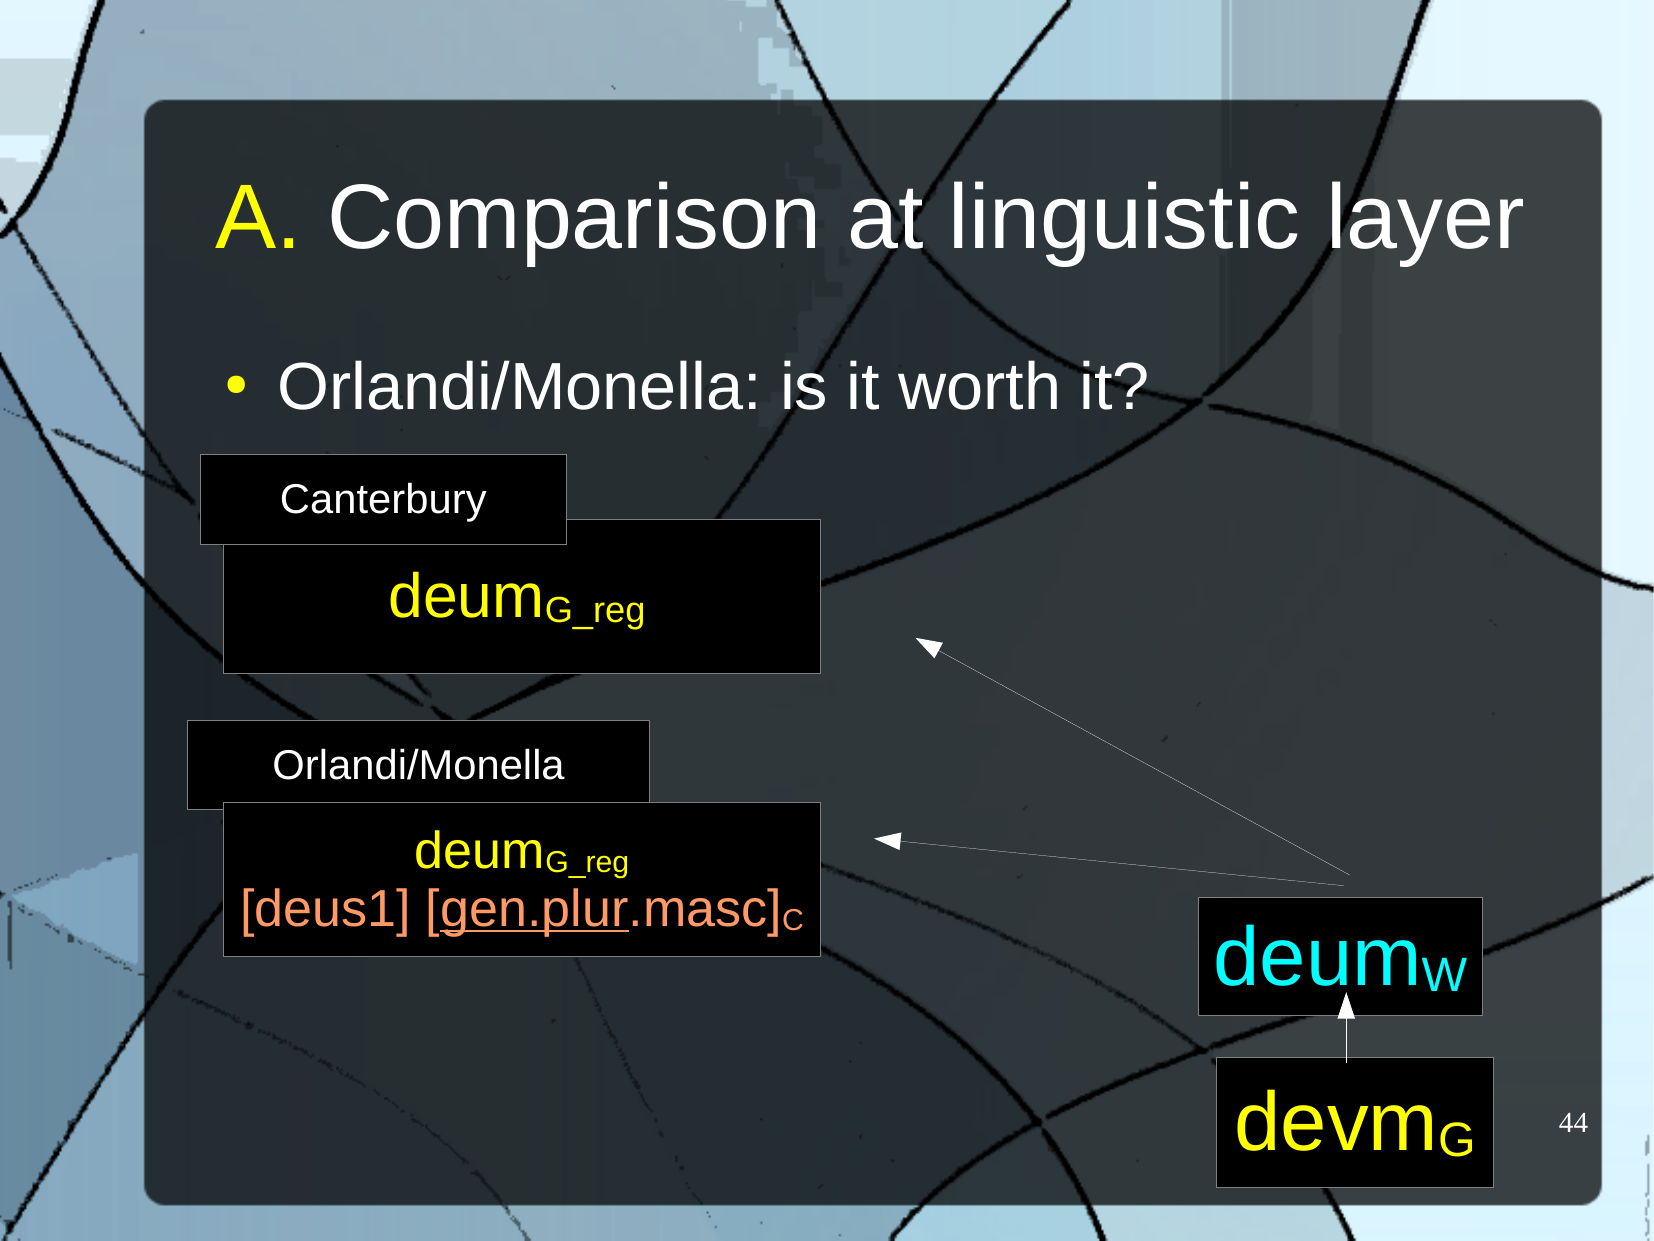

# A. Comparison at linguistic layer
Orlandi/Monella: is it worth it?
Canterbury
deumG_reg
Orlandi/Monella
deumG_reg
[deus1] [gen.plur.masc]C
deumW
devmG
44